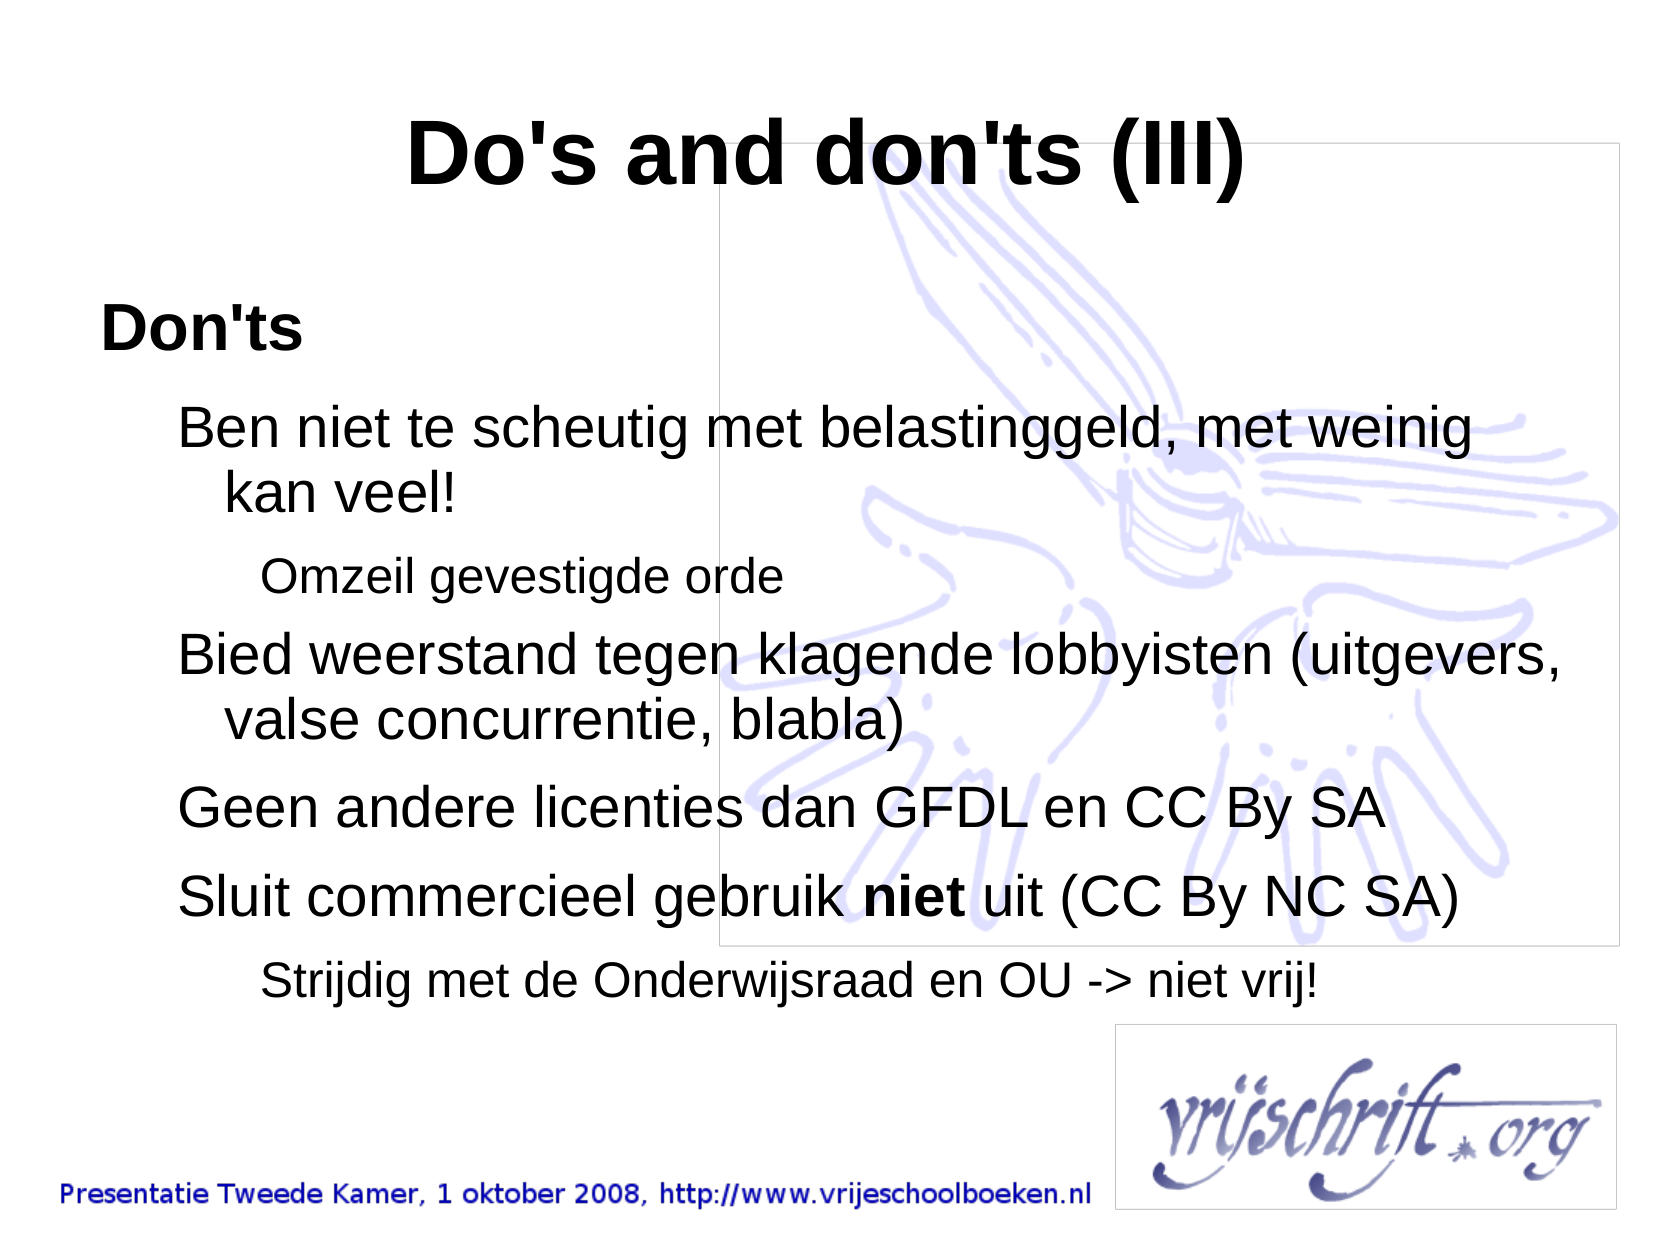

# Do's and don'ts (III)
Don'ts
Ben niet te scheutig met belastinggeld, met weinig kan veel!
Omzeil gevestigde orde
Bied weerstand tegen klagende lobbyisten (uitgevers, valse concurrentie, blabla)
Geen andere licenties dan GFDL en CC By SA
Sluit commercieel gebruik niet uit (CC By NC SA)
Strijdig met de Onderwijsraad en OU -> niet vrij!